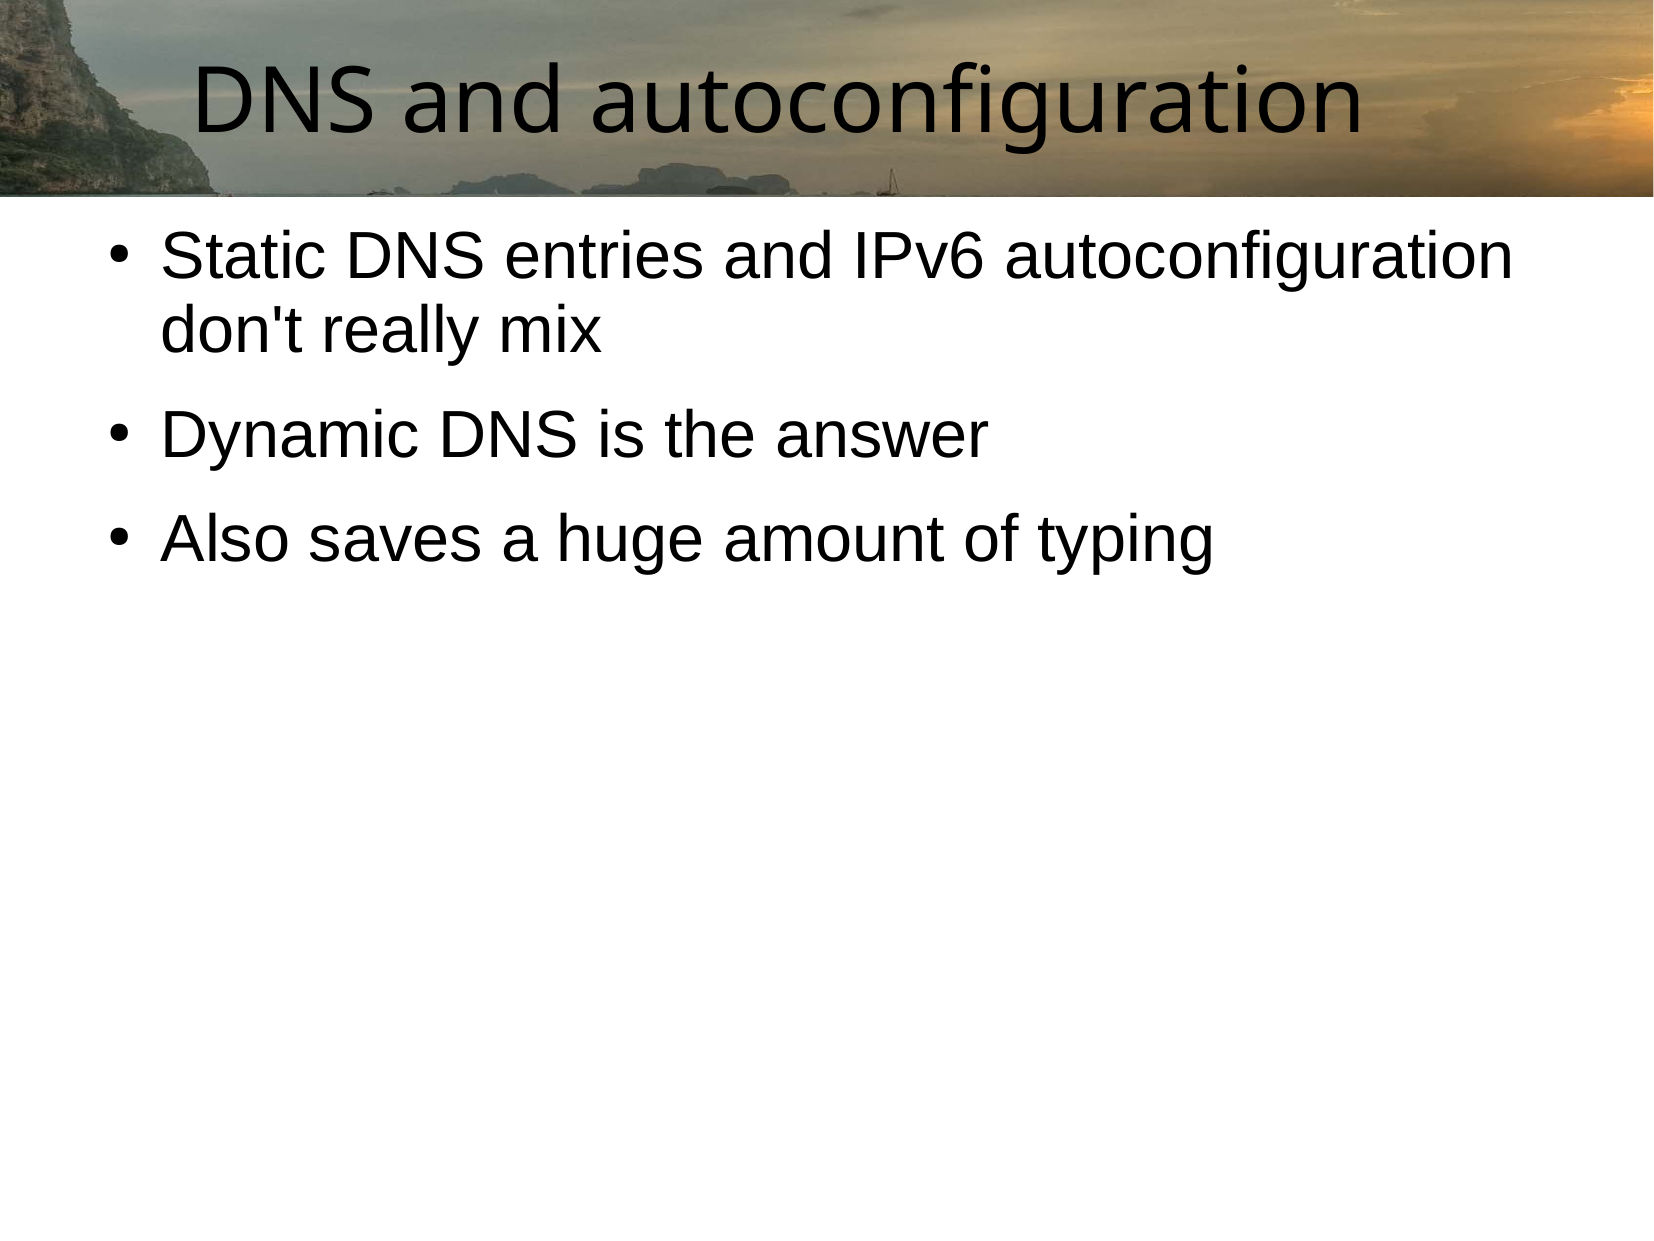

# DNS and autoconfiguration
Static DNS entries and IPv6 autoconfiguration don't really mix
Dynamic DNS is the answer
Also saves a huge amount of typing